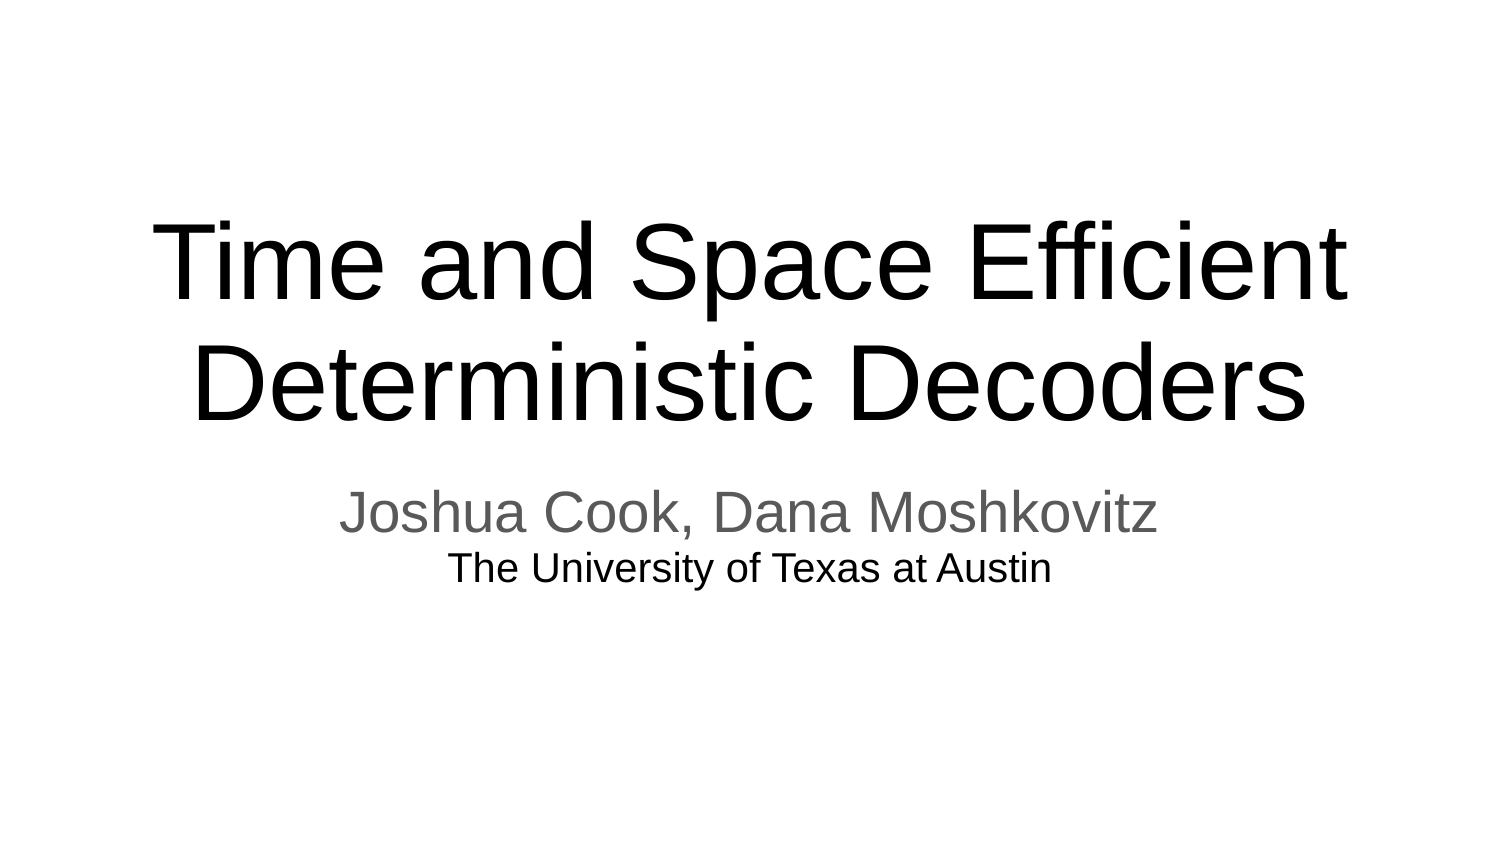

# Time and Space Efficient Deterministic Decoders
Joshua Cook, Dana Moshkovitz
The University of Texas at Austin